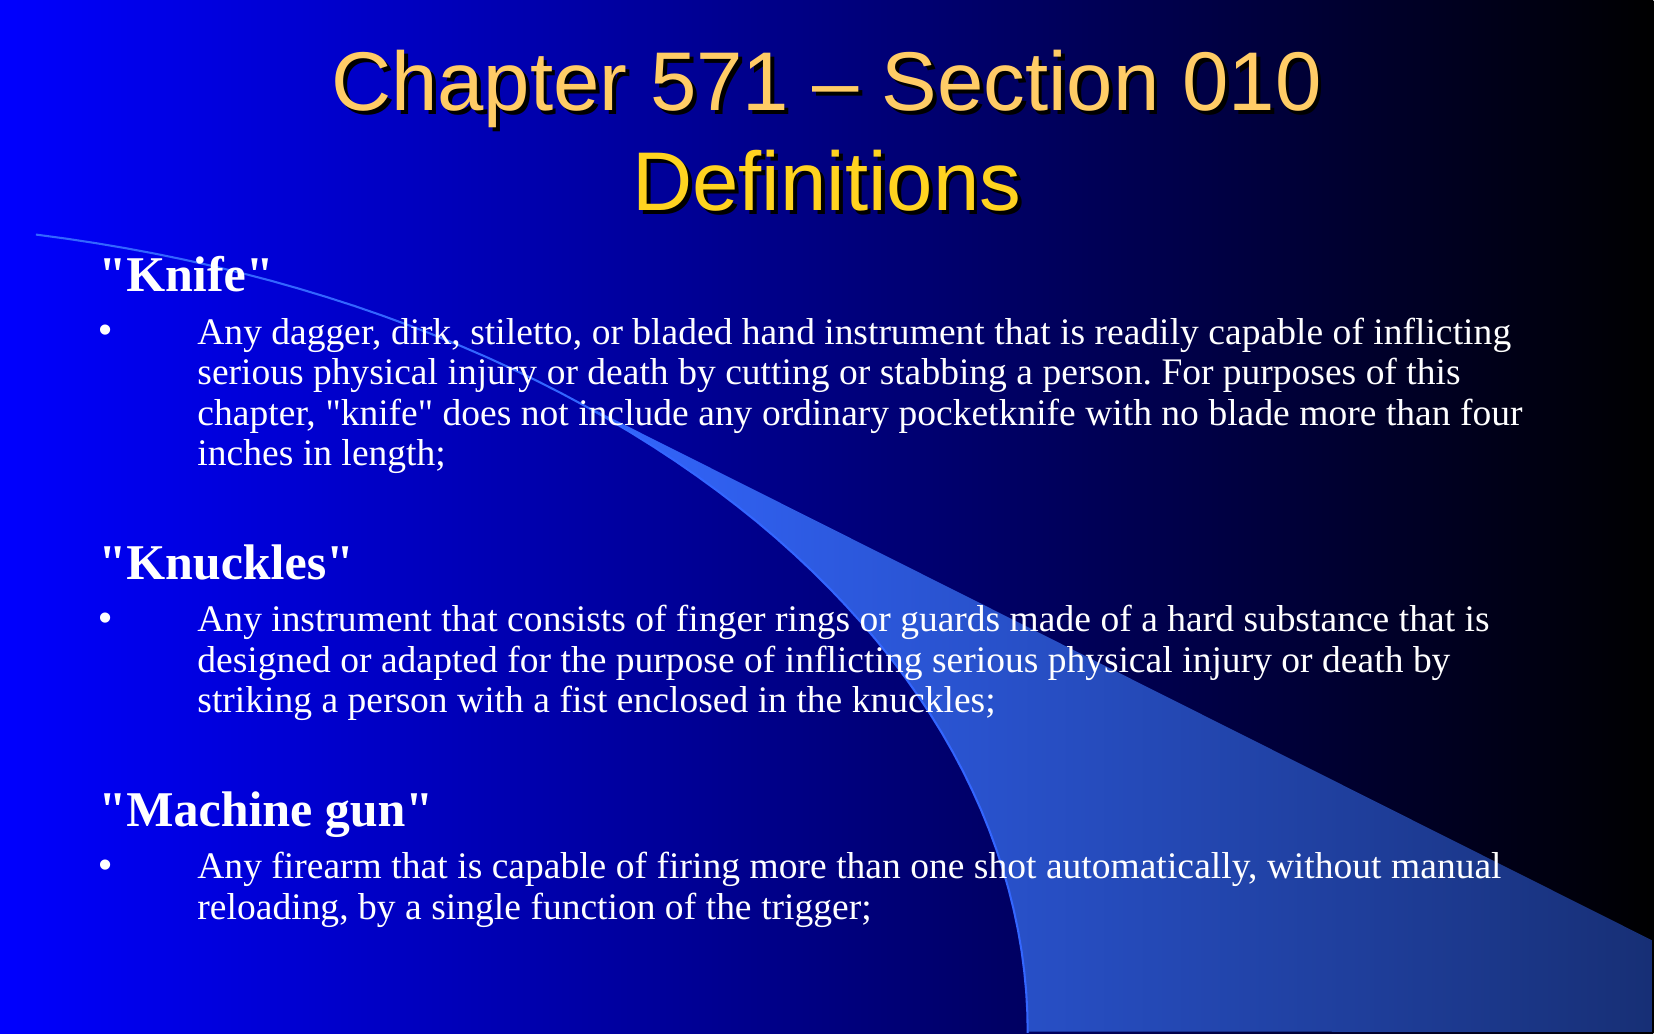

# Chapter 571 – Section 010 Definitions
"Knife"
Any dagger, dirk, stiletto, or bladed hand instrument that is readily capable of inflicting serious physical injury or death by cutting or stabbing a person. For purposes of this chapter, "knife" does not include any ordinary pocketknife with no blade more than four inches in length;
"Knuckles"
Any instrument that consists of finger rings or guards made of a hard substance that is designed or adapted for the purpose of inflicting serious physical injury or death by striking a person with a fist enclosed in the knuckles;
"Machine gun"
Any firearm that is capable of firing more than one shot automatically, without manual reloading, by a single function of the trigger;